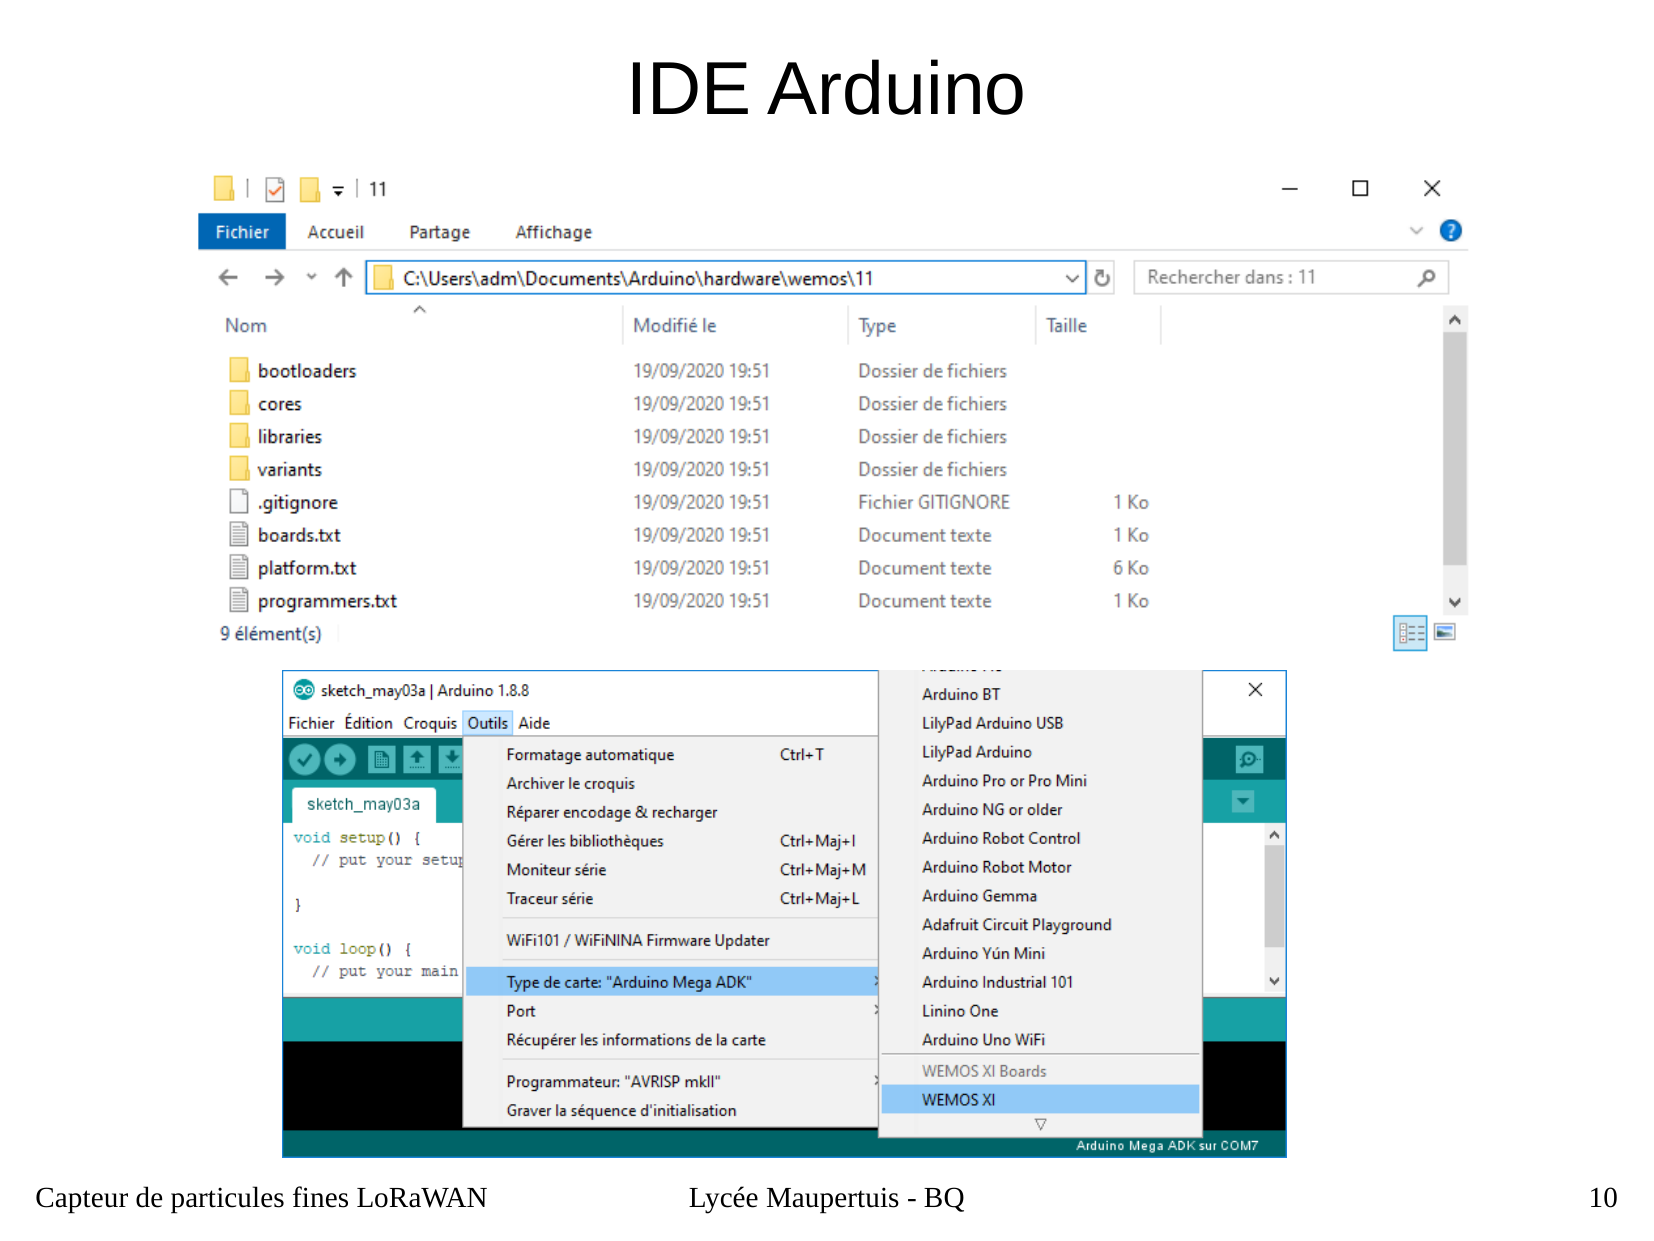

# IDE Arduino
Capteur de particules fines LoRaWAN
Lycée Maupertuis - BQ
10